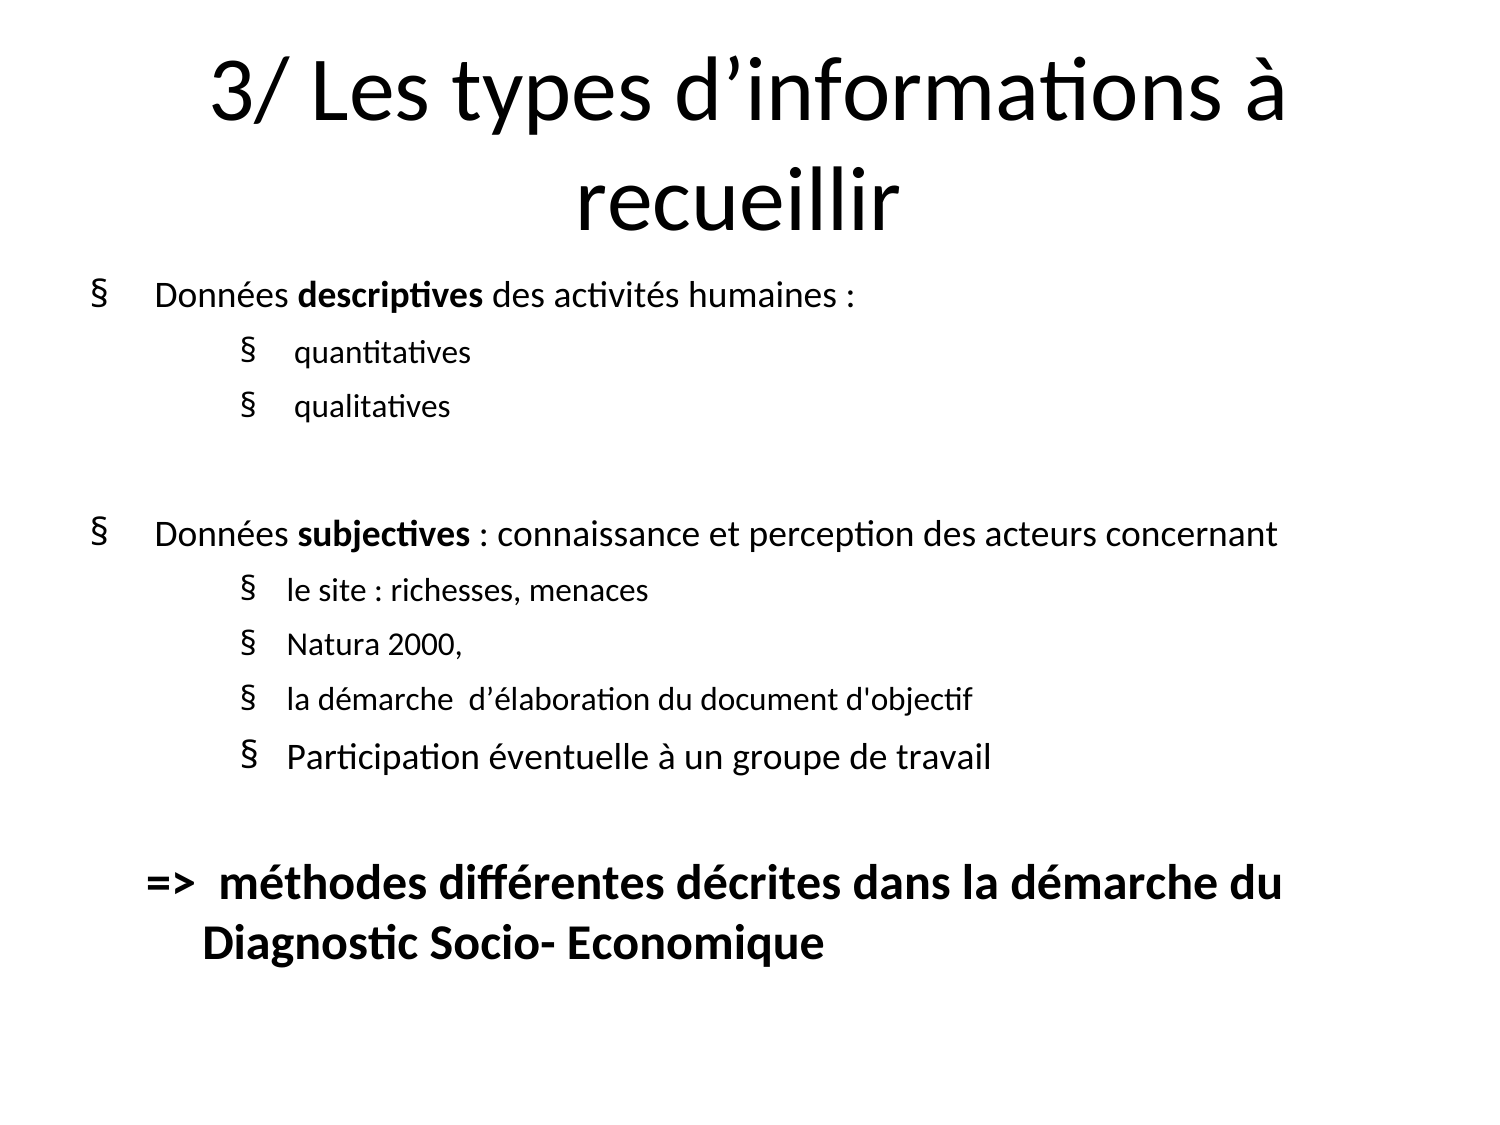

# 3/ Les types d’informations à recueillir
 Données descriptives des activités humaines :
 quantitatives
 qualitatives
 Données subjectives : connaissance et perception des acteurs concernant
le site : richesses, menaces
Natura 2000,
la démarche d’élaboration du document d'objectif
Participation éventuelle à un groupe de travail
=> méthodes différentes décrites dans la démarche du Diagnostic Socio- Economique